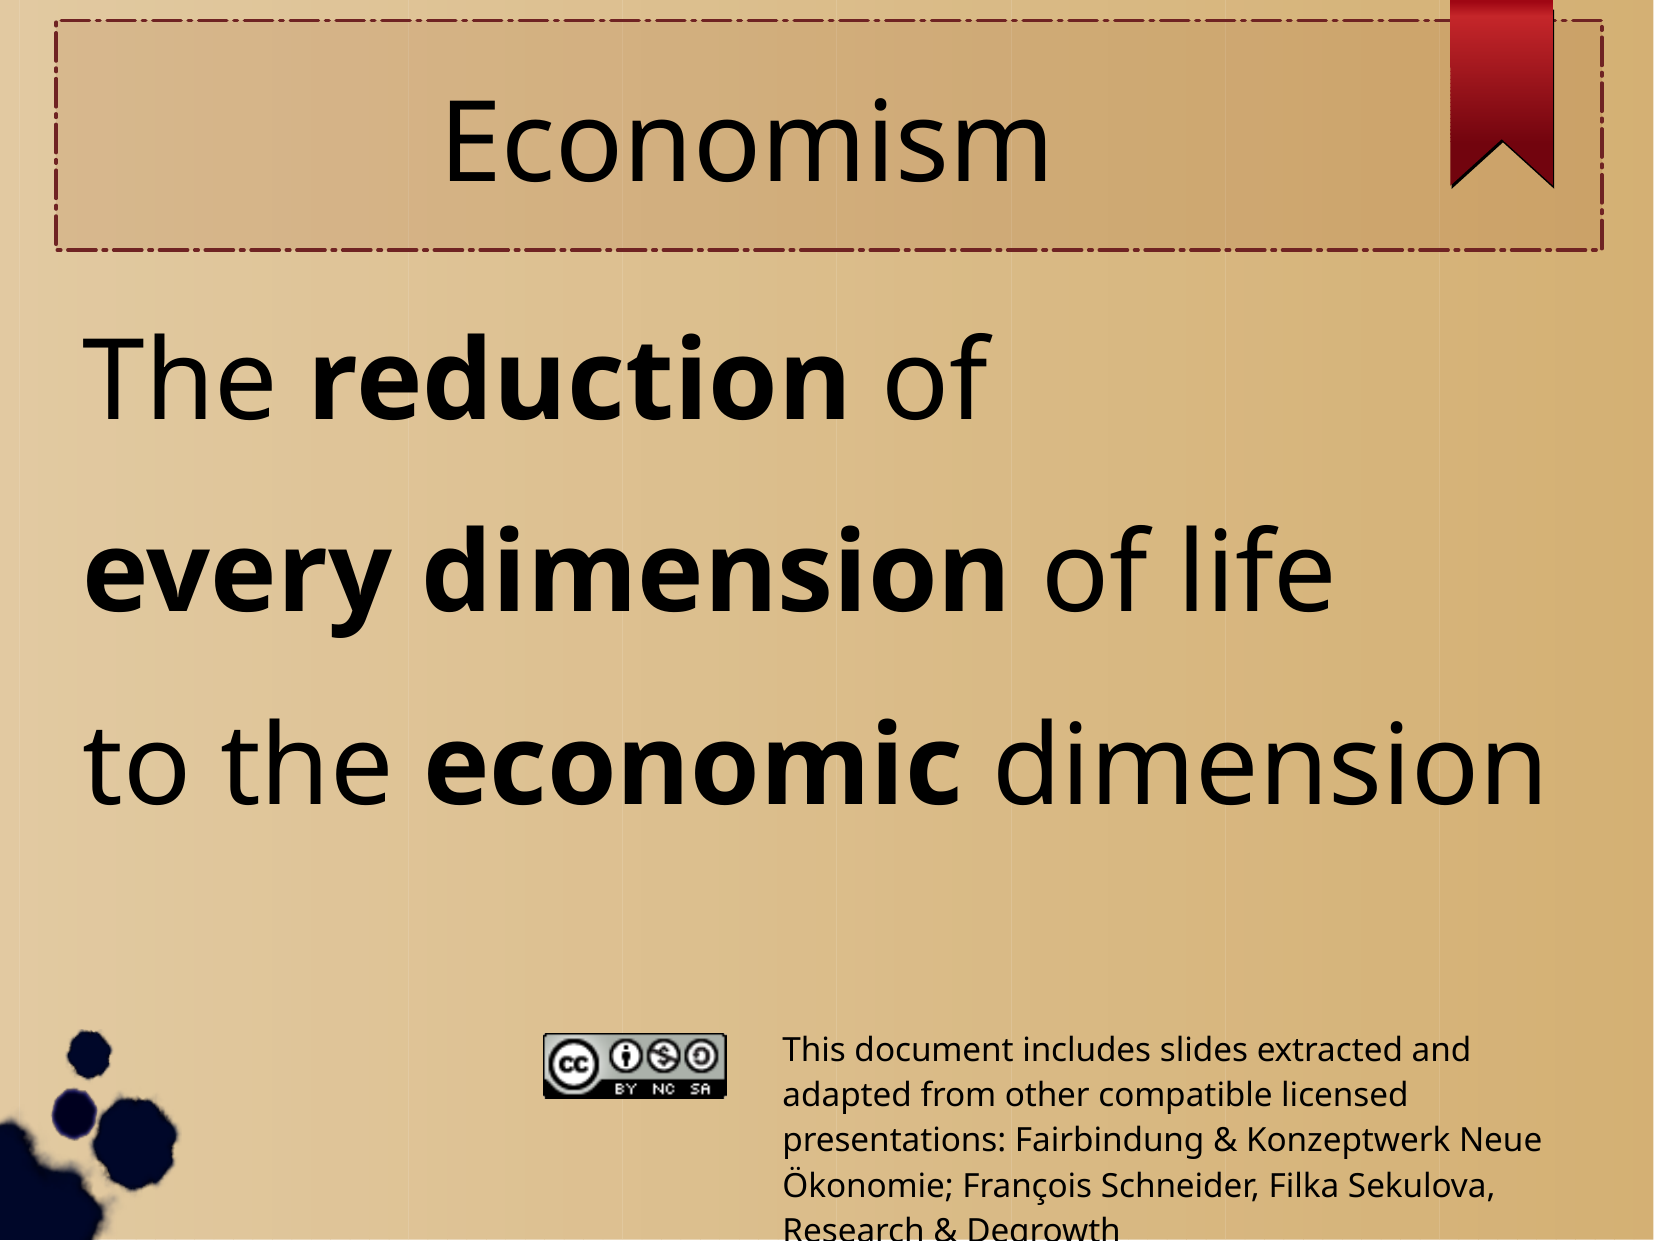

# Economism
The reduction of
every dimension of life
to the economic dimension
This document includes slides extracted and adapted from other compatible licensed presentations: Fairbindung & Konzeptwerk Neue Ökonomie; François Schneider, Filka Sekulova, Research & Degrowth